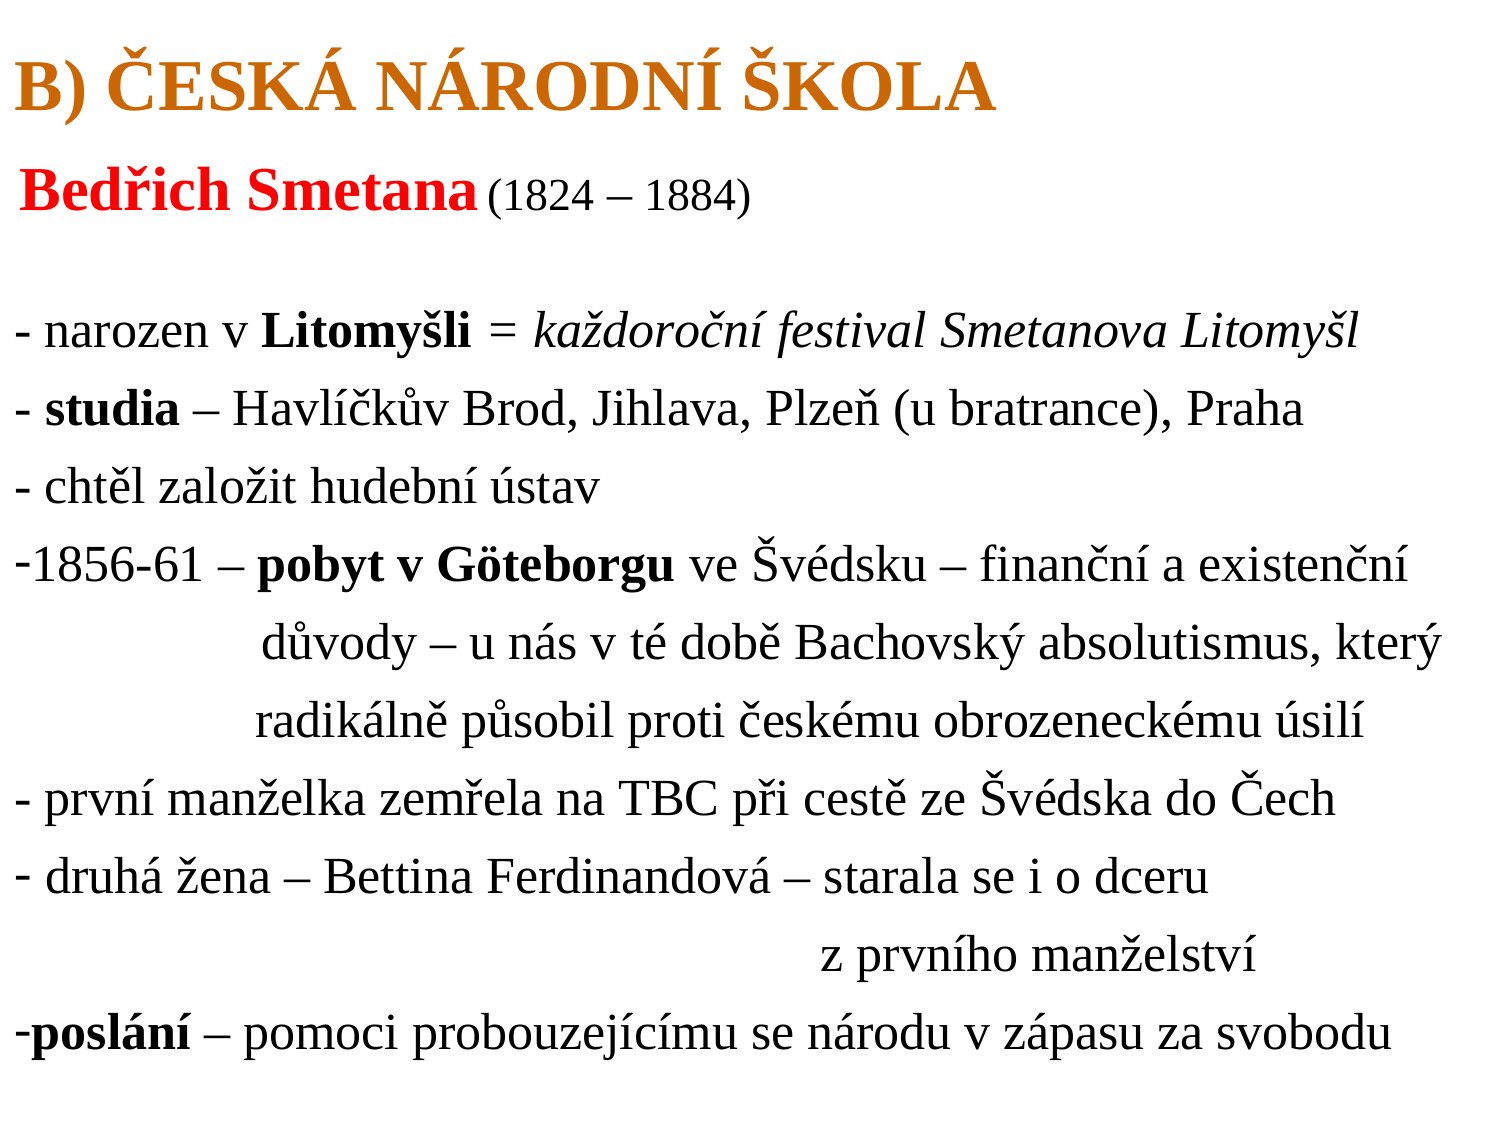

B) ČESKÁ NÁRODNÍ ŠKOLA
Bedřich Smetana (1824 – 1884)
- narozen v Litomyšli = každoroční festival Smetanova Litomyšl
- studia – Havlíčkův Brod, Jihlava, Plzeň (u bratrance), Praha
- chtěl založit hudební ústav
1856-61 – pobyt v Göteborgu ve Švédsku – finanční a existenční
 důvody – u nás v té době Bachovský absolutismus, který 	 radikálně působil proti českému obrozeneckému úsilí
- první manželka zemřela na TBC při cestě ze Švédska do Čech
 druhá žena – Bettina Ferdinandová – starala se i o dceru
 z prvního manželství
poslání – pomoci probouzejícímu se národu v zápasu za svobodu